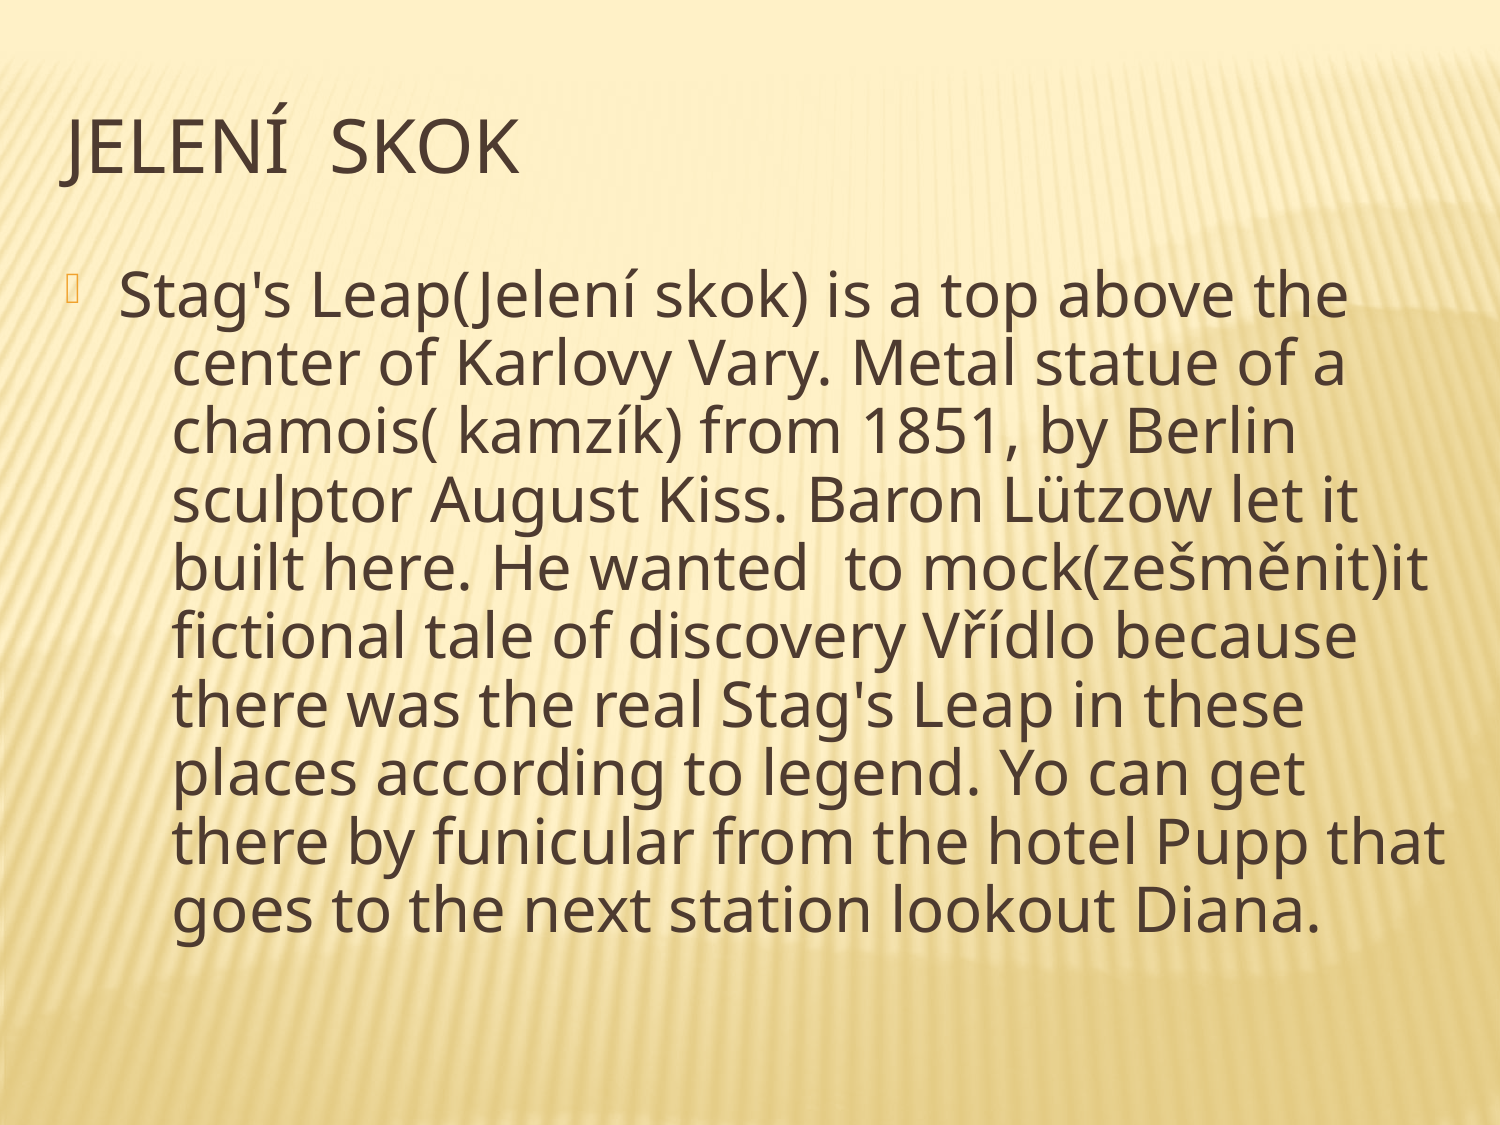

# JELENÍ SKOK
Stag's Leap(Jelení skok) is a top above the center of Karlovy Vary. Metal statue of a chamois( kamzík) from 1851, by Berlin sculptor August Kiss. Baron Lützow let it built here. He wanted to mock(zešměnit)it fictional tale of discovery Vřídlo because there was the real Stag's Leap in these places according to legend. Yo can get there by funicular from the hotel Pupp that goes to the next station lookout Diana.